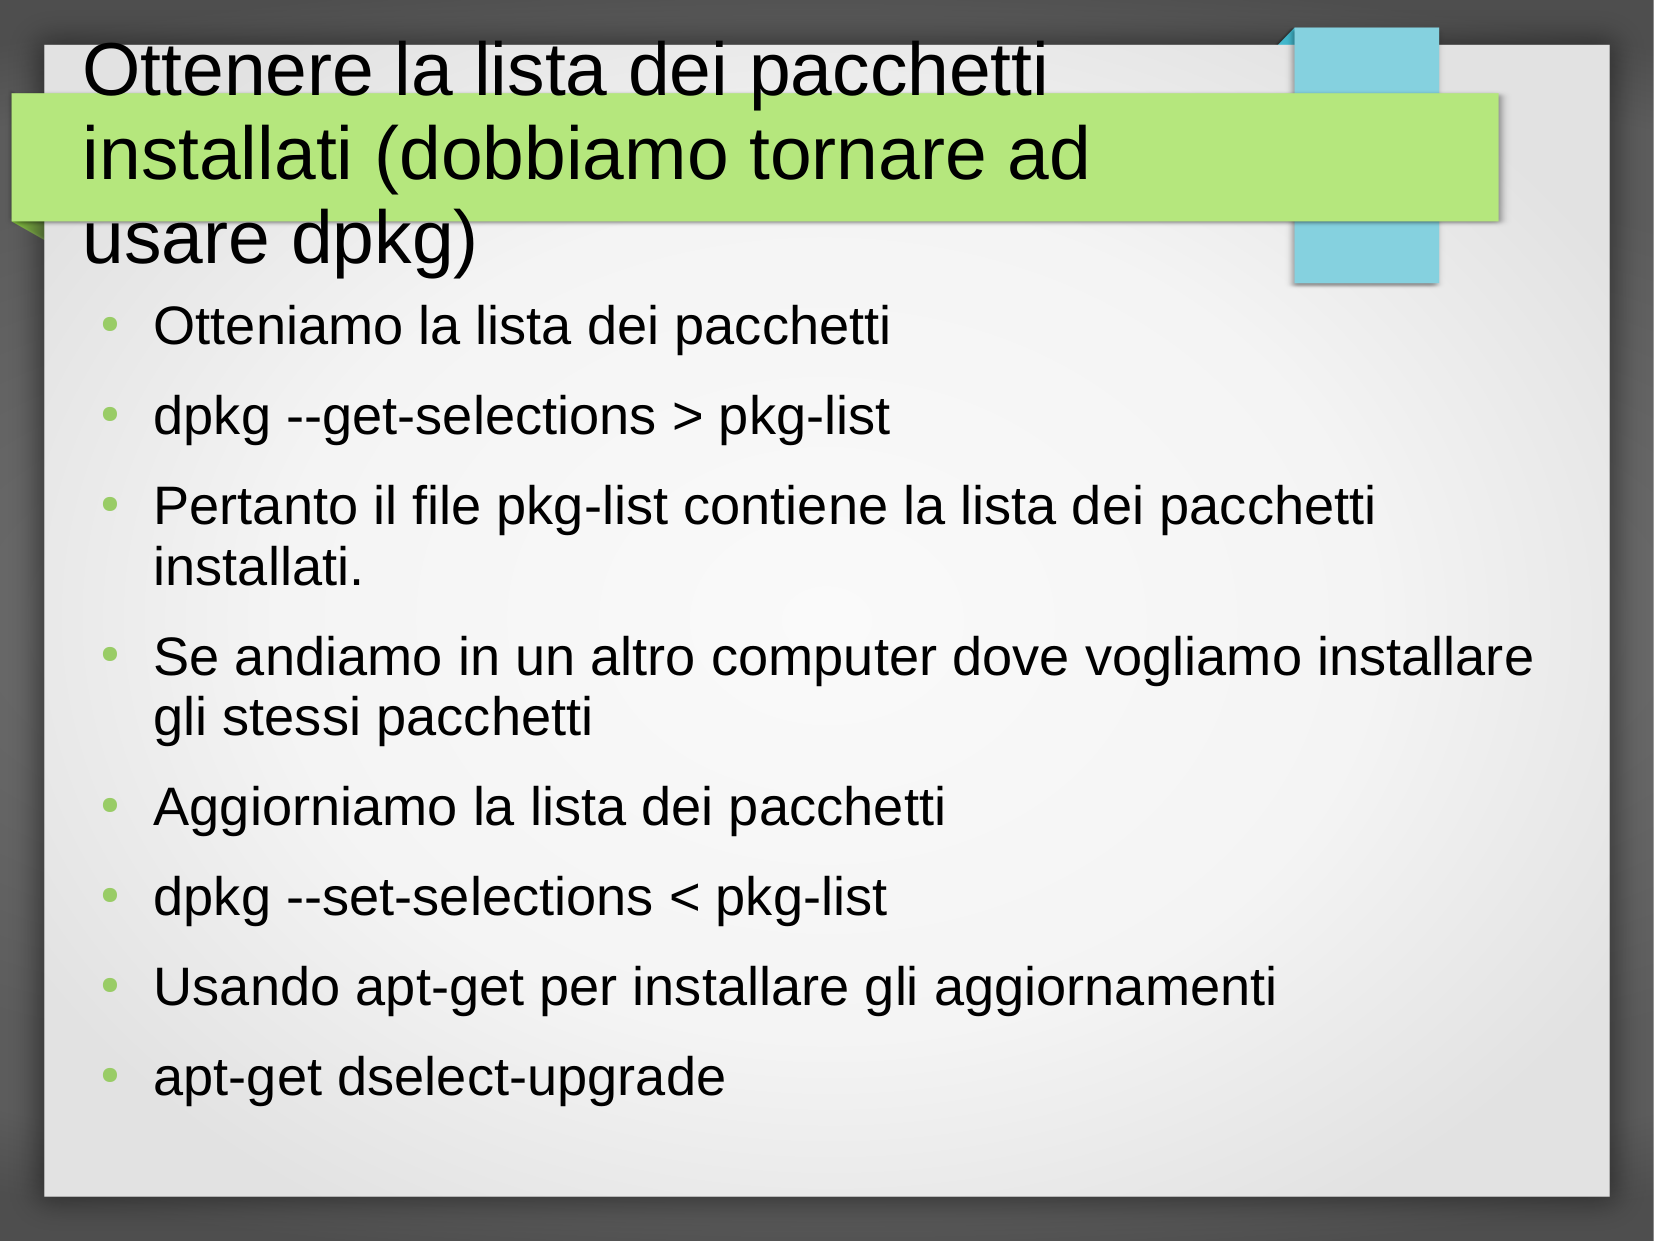

# Ottenere la lista dei pacchetti installati (dobbiamo tornare ad usare dpkg)
Otteniamo la lista dei pacchetti
dpkg --get-selections > pkg-list
Pertanto il file pkg-list contiene la lista dei pacchetti installati.
Se andiamo in un altro computer dove vogliamo installare gli stessi pacchetti
Aggiorniamo la lista dei pacchetti
dpkg --set-selections < pkg-list
Usando apt-get per installare gli aggiornamenti
apt-get dselect-upgrade